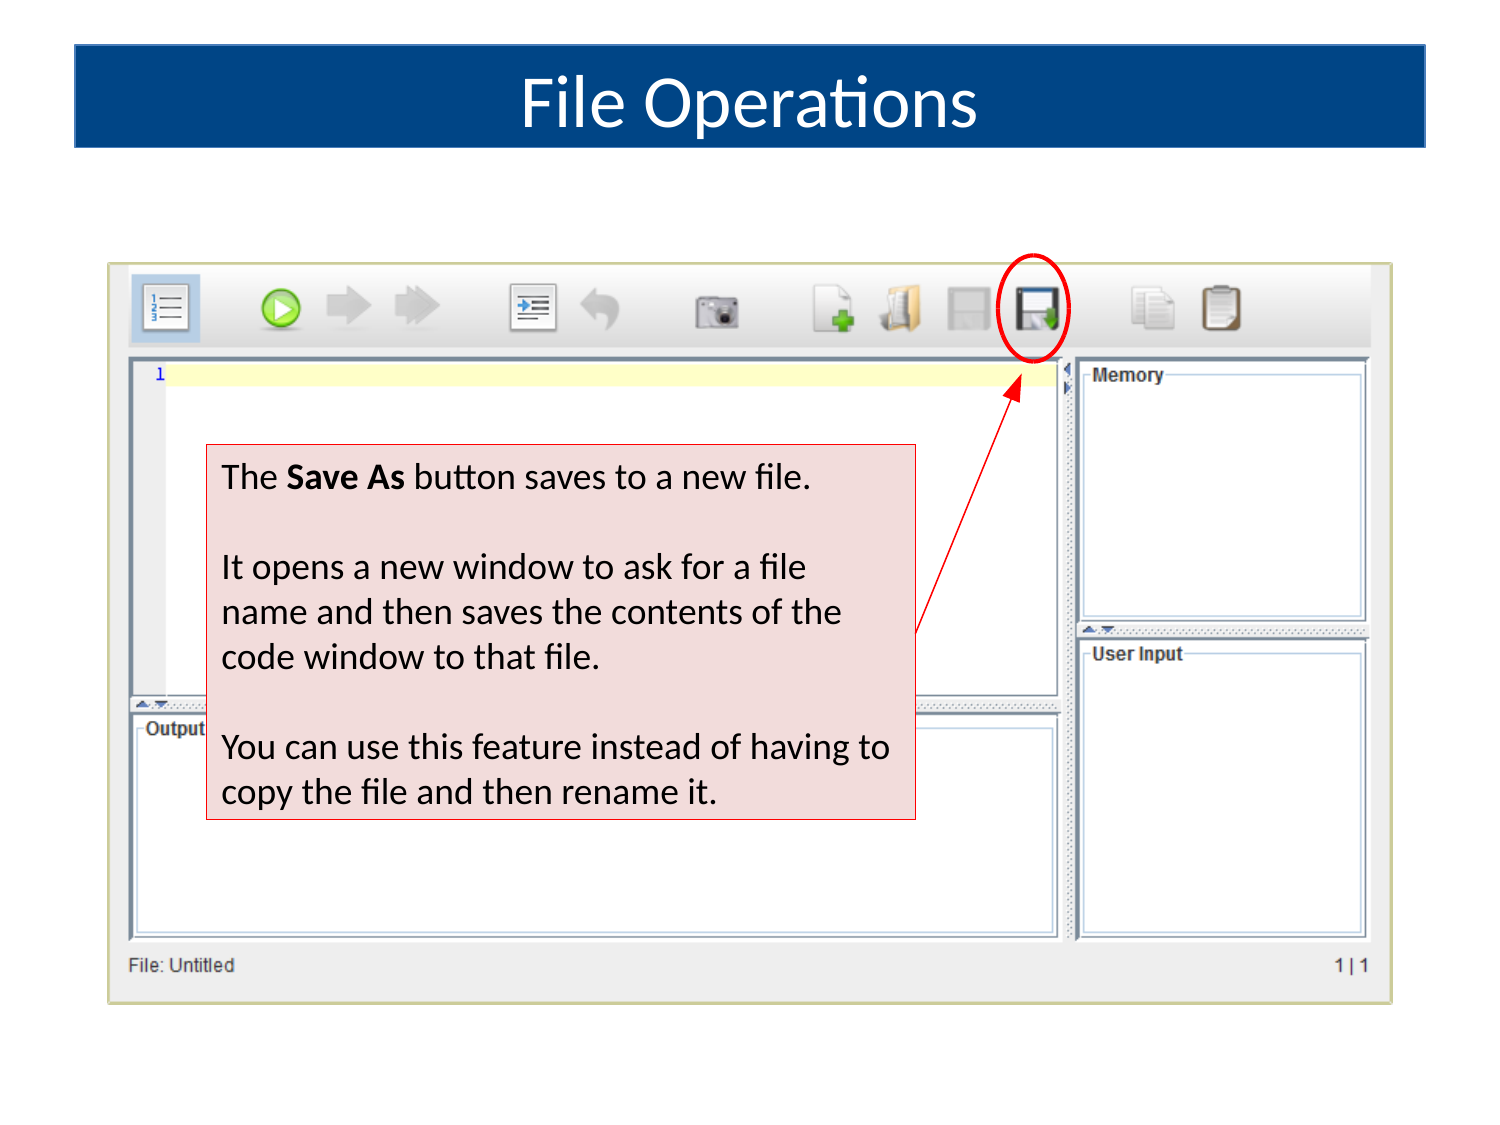

# File Operations
The Save As button saves to a new file.
It opens a new window to ask for a file name and then saves the contents of the code window to that file.
You can use this feature instead of having to copy the file and then rename it.